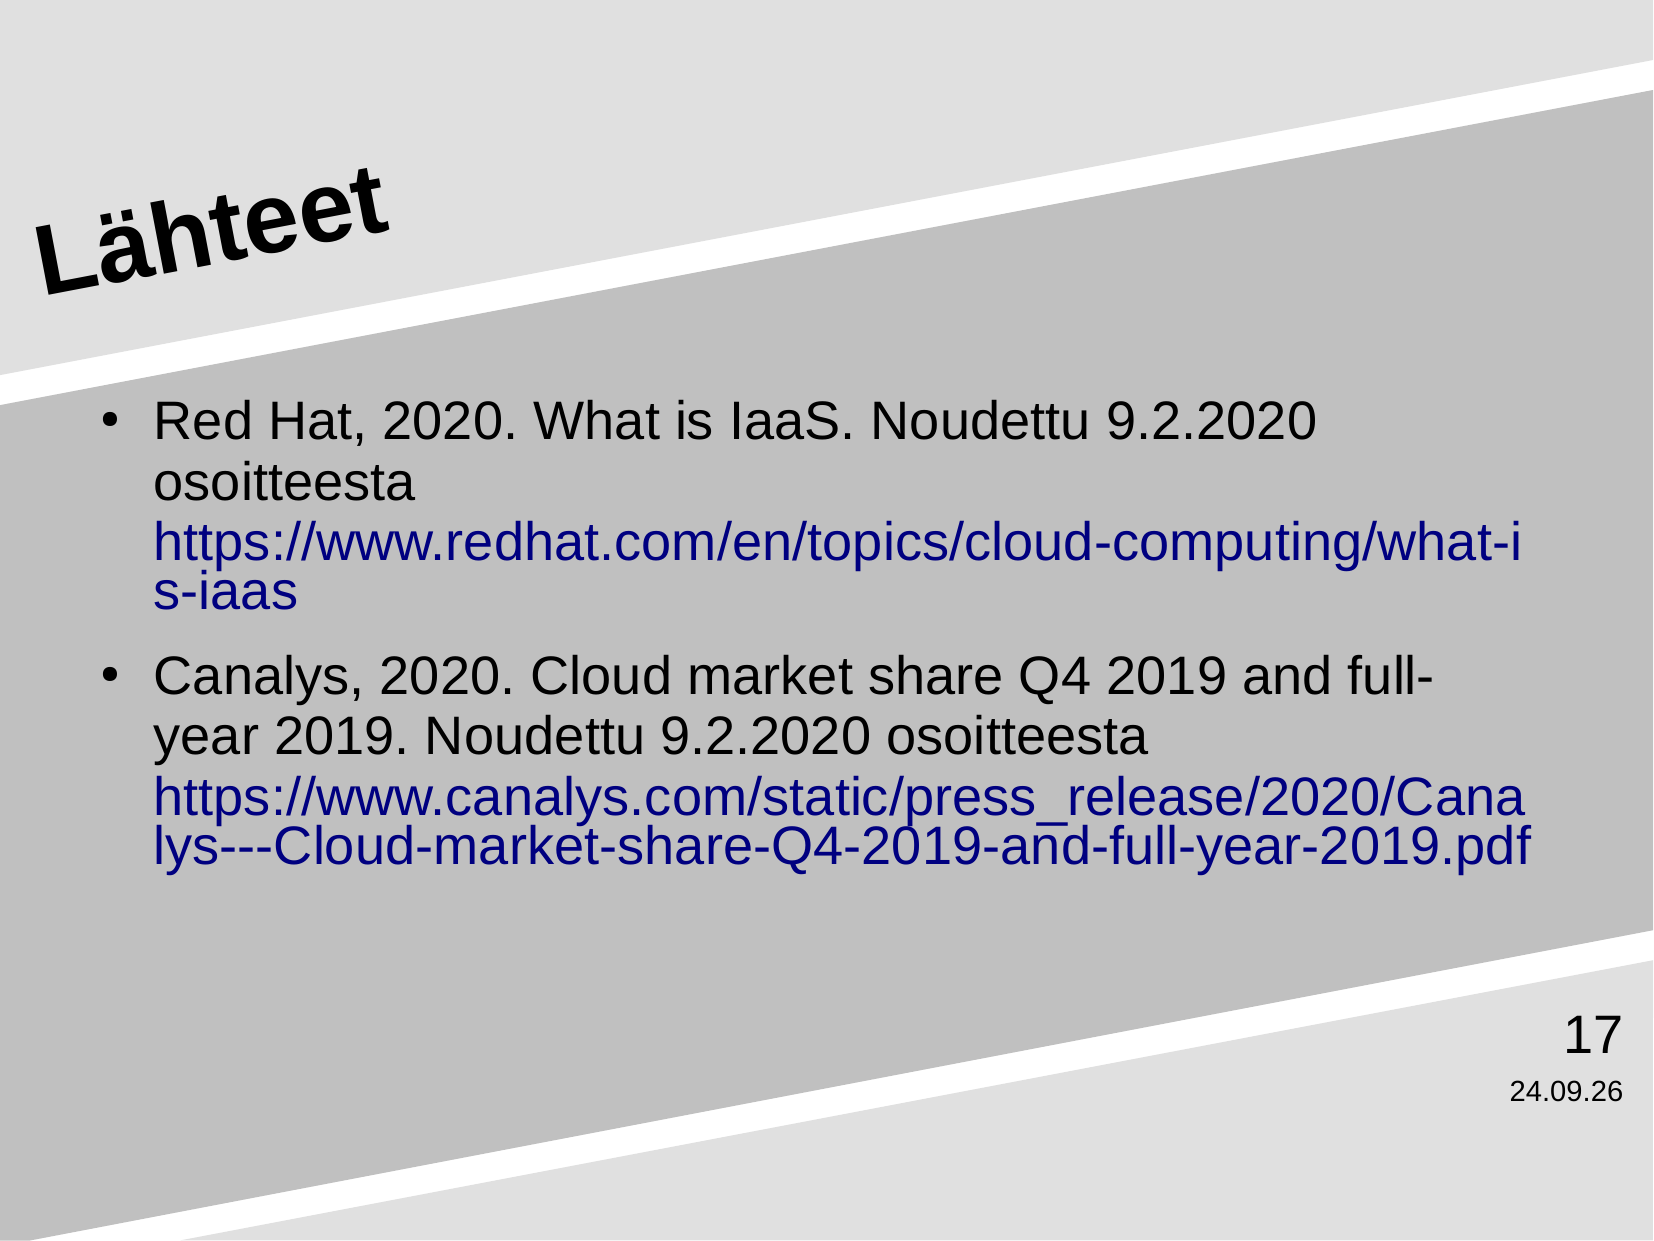

# Lähteet
Red Hat, 2020. What is IaaS. Noudettu 9.2.2020 osoitteestahttps://www.redhat.com/en/topics/cloud-computing/what-is-iaas
Canalys, 2020. Cloud market share Q4 2019 and full-year 2019. Noudettu 9.2.2020 osoitteestahttps://www.canalys.com/static/press_release/2020/Canalys---Cloud-market-share-Q4-2019-and-full-year-2019.pdf
17